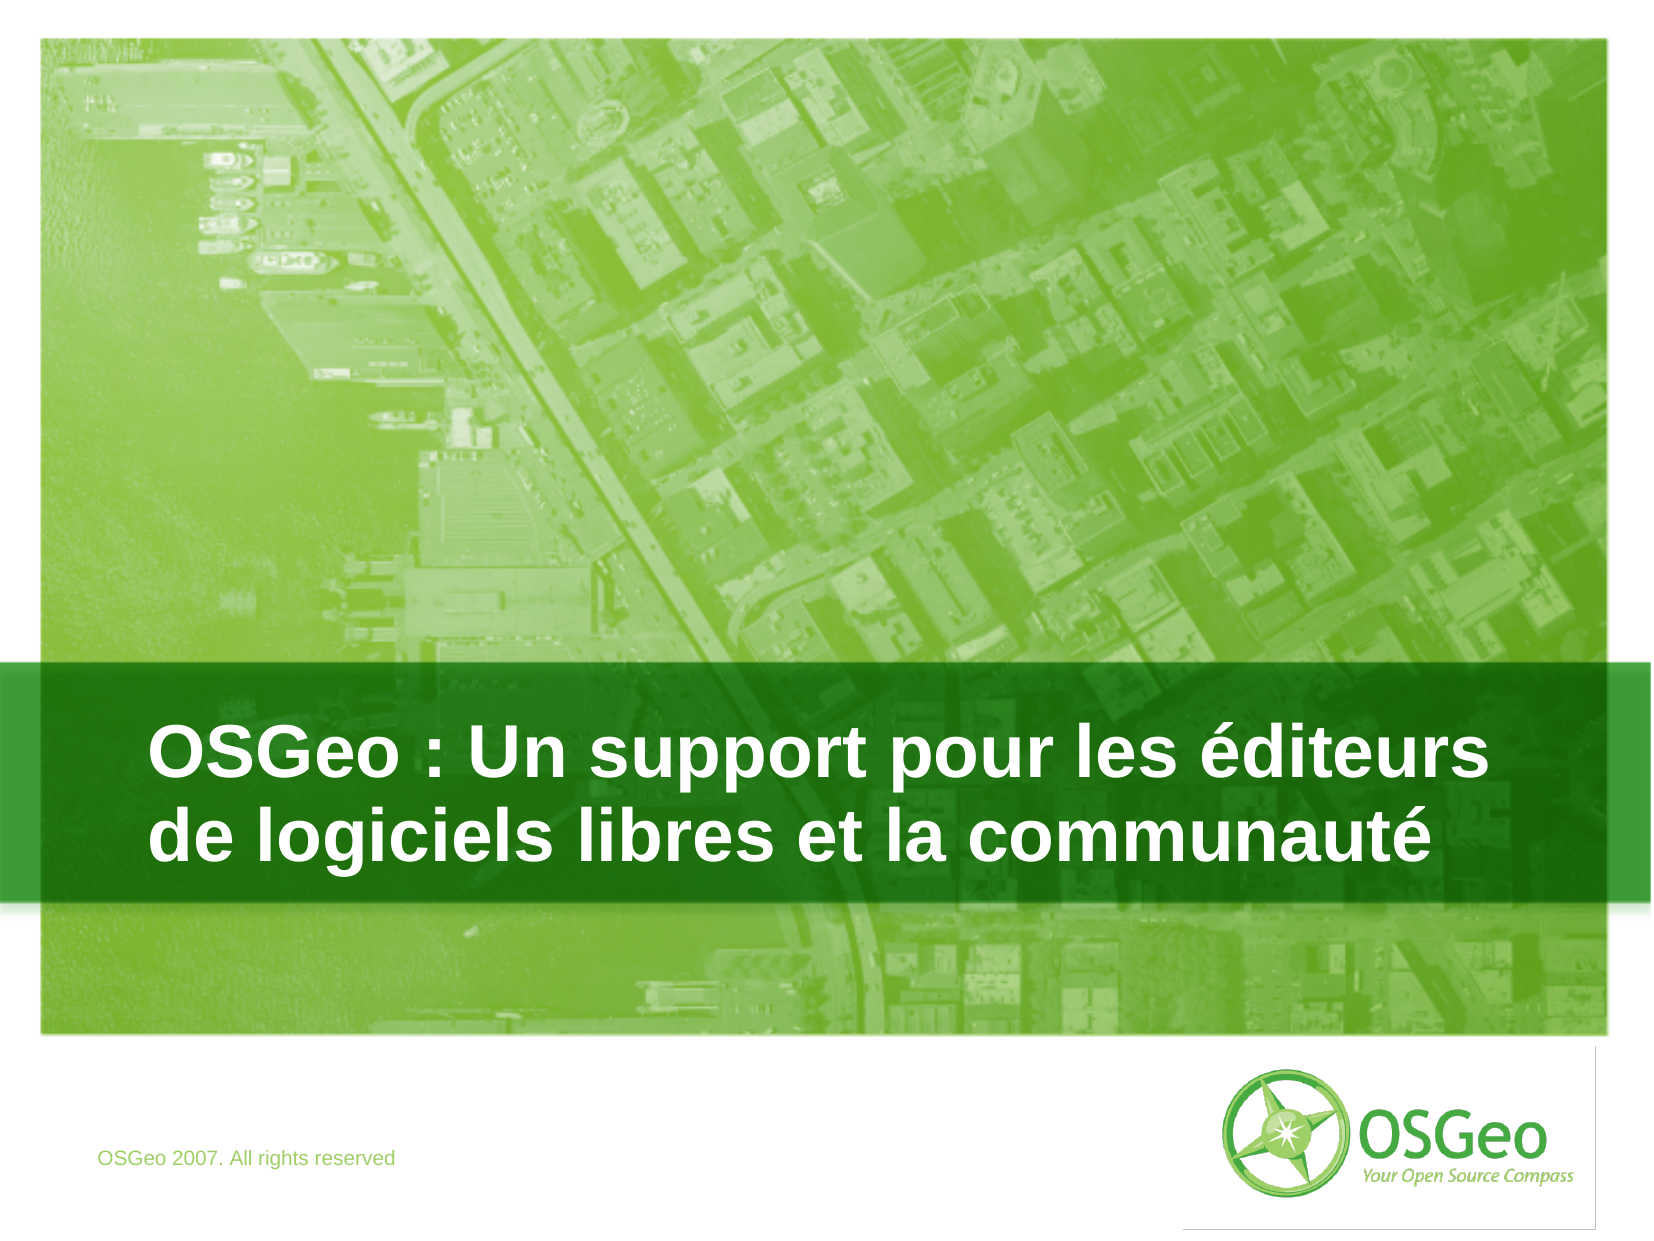

# OSGeo : Un support pour les éditeurs de logiciels libres et la communauté